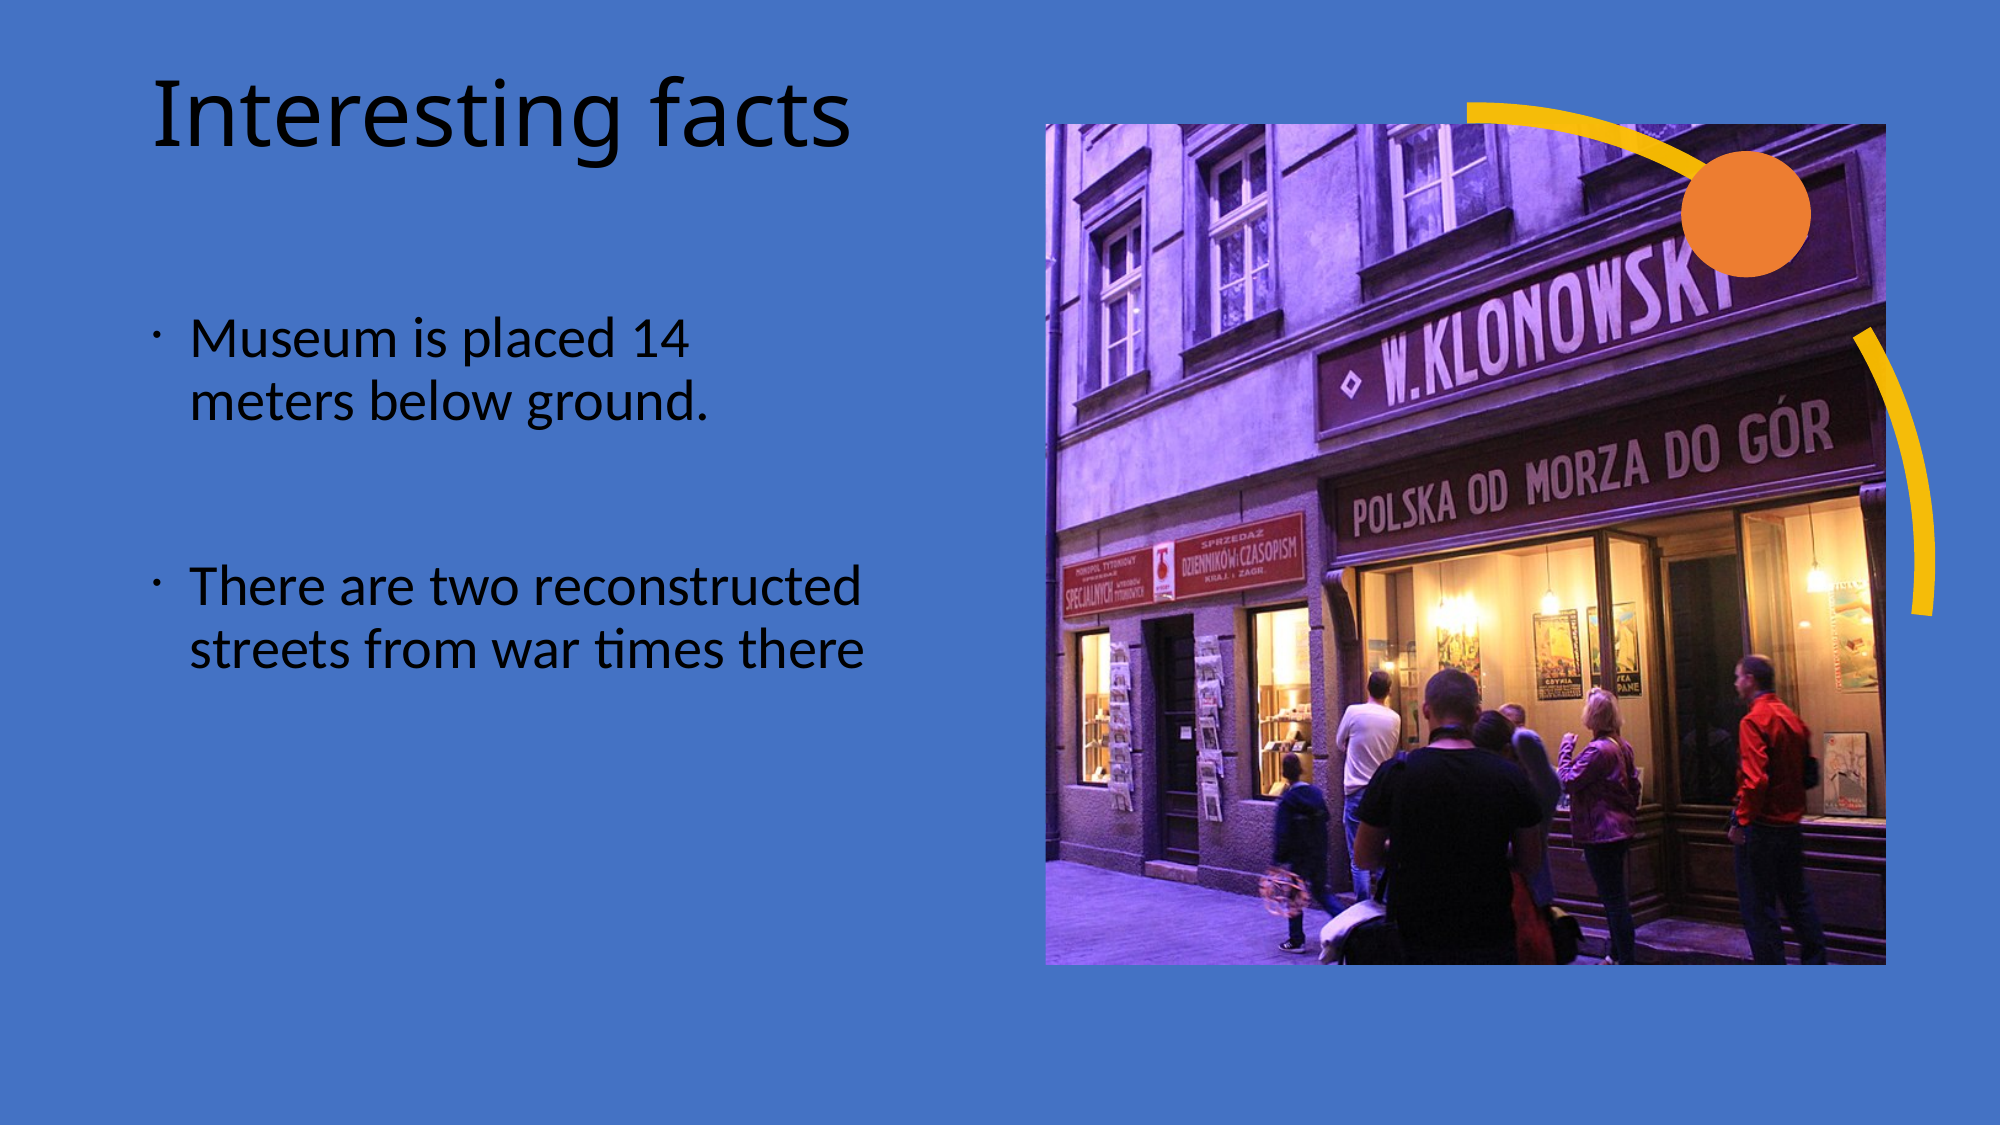

# Interesting facts
Museum is placed 14 meters below ground.
There are two reconstructed streets from war times there